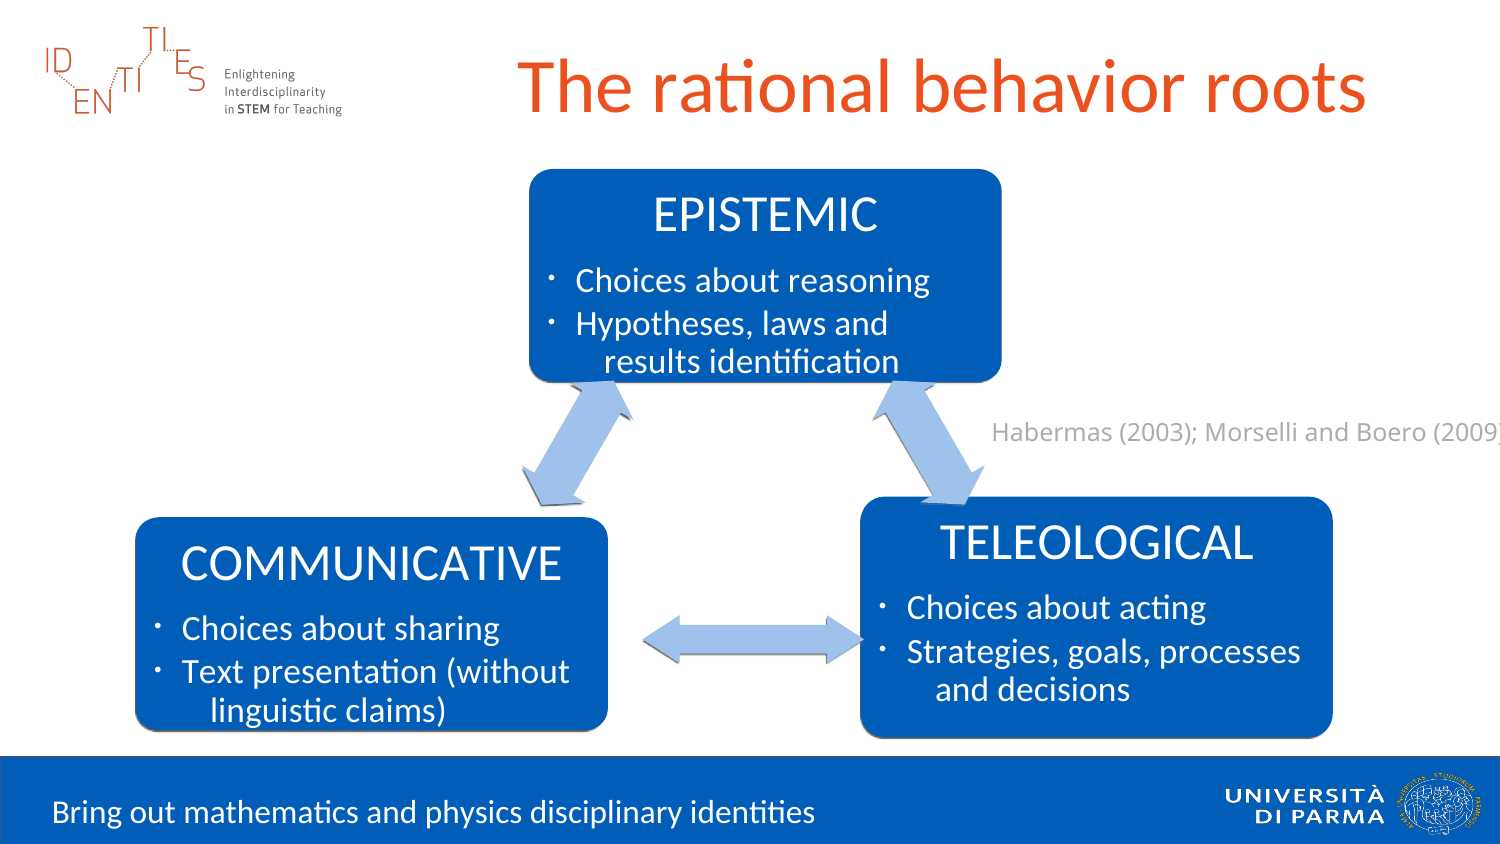

The rational behavior roots
EPISTEMIC
Choices about reasoning
Hypotheses, laws and results identification
Habermas (2003); Morselli and Boero (2009)
TELEOLOGICAL
Choices about acting
Strategies, goals, processes and decisions
COMMUNICATIVE
Choices about sharing
Text presentation (without linguistic claims)
Bring out mathematics and physics disciplinary identities